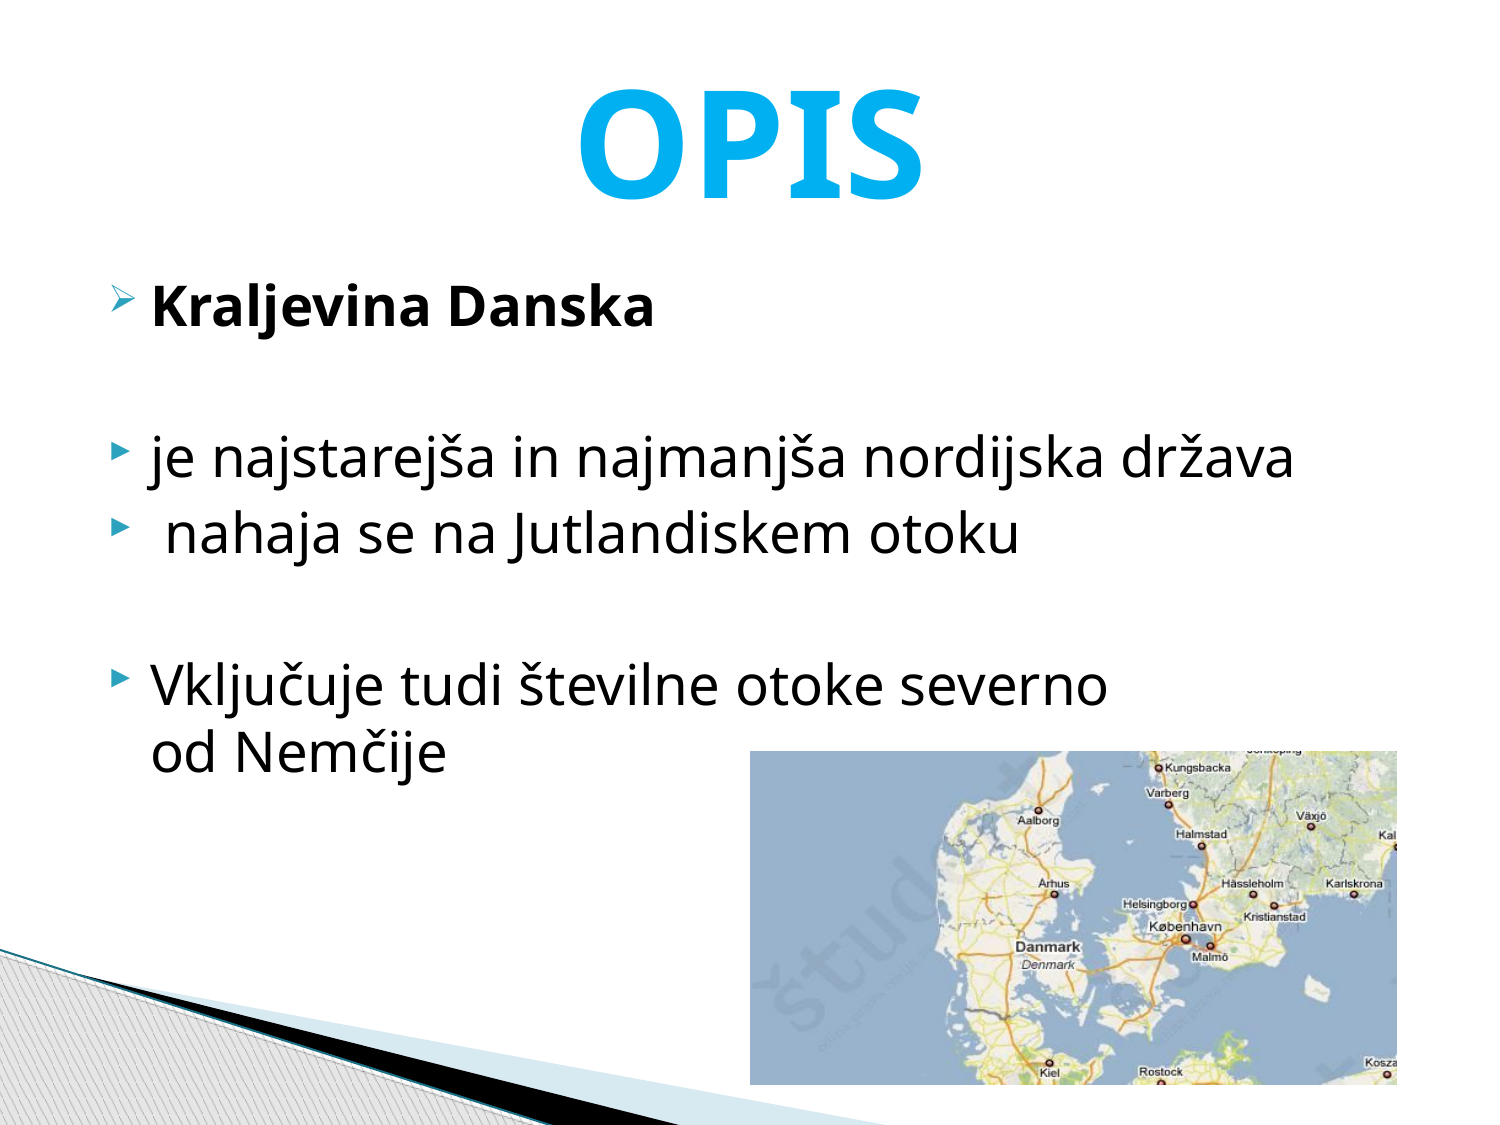

OPIS
# Kraljevina Danska
je najstarejša in najmanjša nordijska država
 nahaja se na Jutlandiskem otoku
Vključuje tudi številne otoke severno od Nemčije